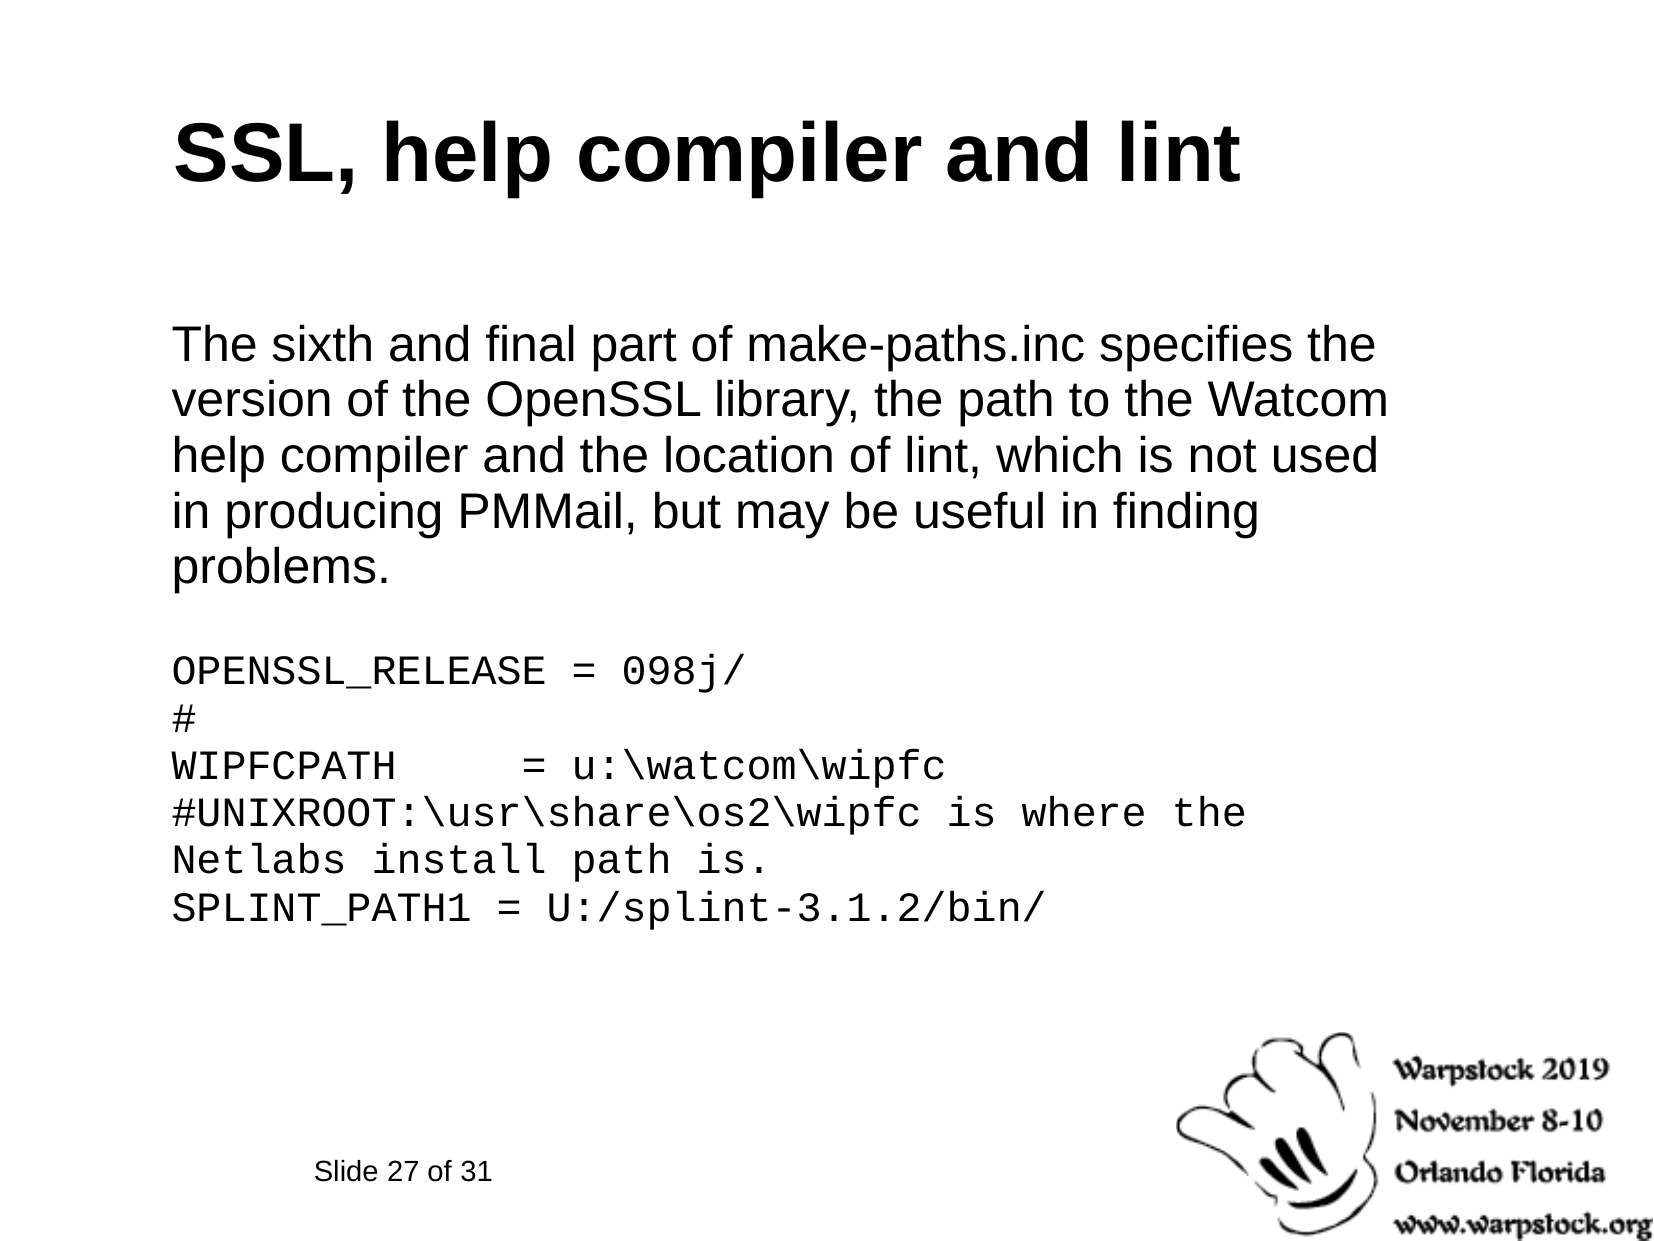

# SSL, help compiler and lint
The sixth and final part of make-paths.inc specifies the version of the OpenSSL library, the path to the Watcom help compiler and the location of lint, which is not used in producing PMMail, but may be useful in finding problems.
OPENSSL_RELEASE = 098j/
#
WIPFCPATH = u:\watcom\wipfc
#UNIXROOT:\usr\share\os2\wipfc is where the Netlabs install path is.
SPLINT_PATH1 = U:/splint-3.1.2/bin/